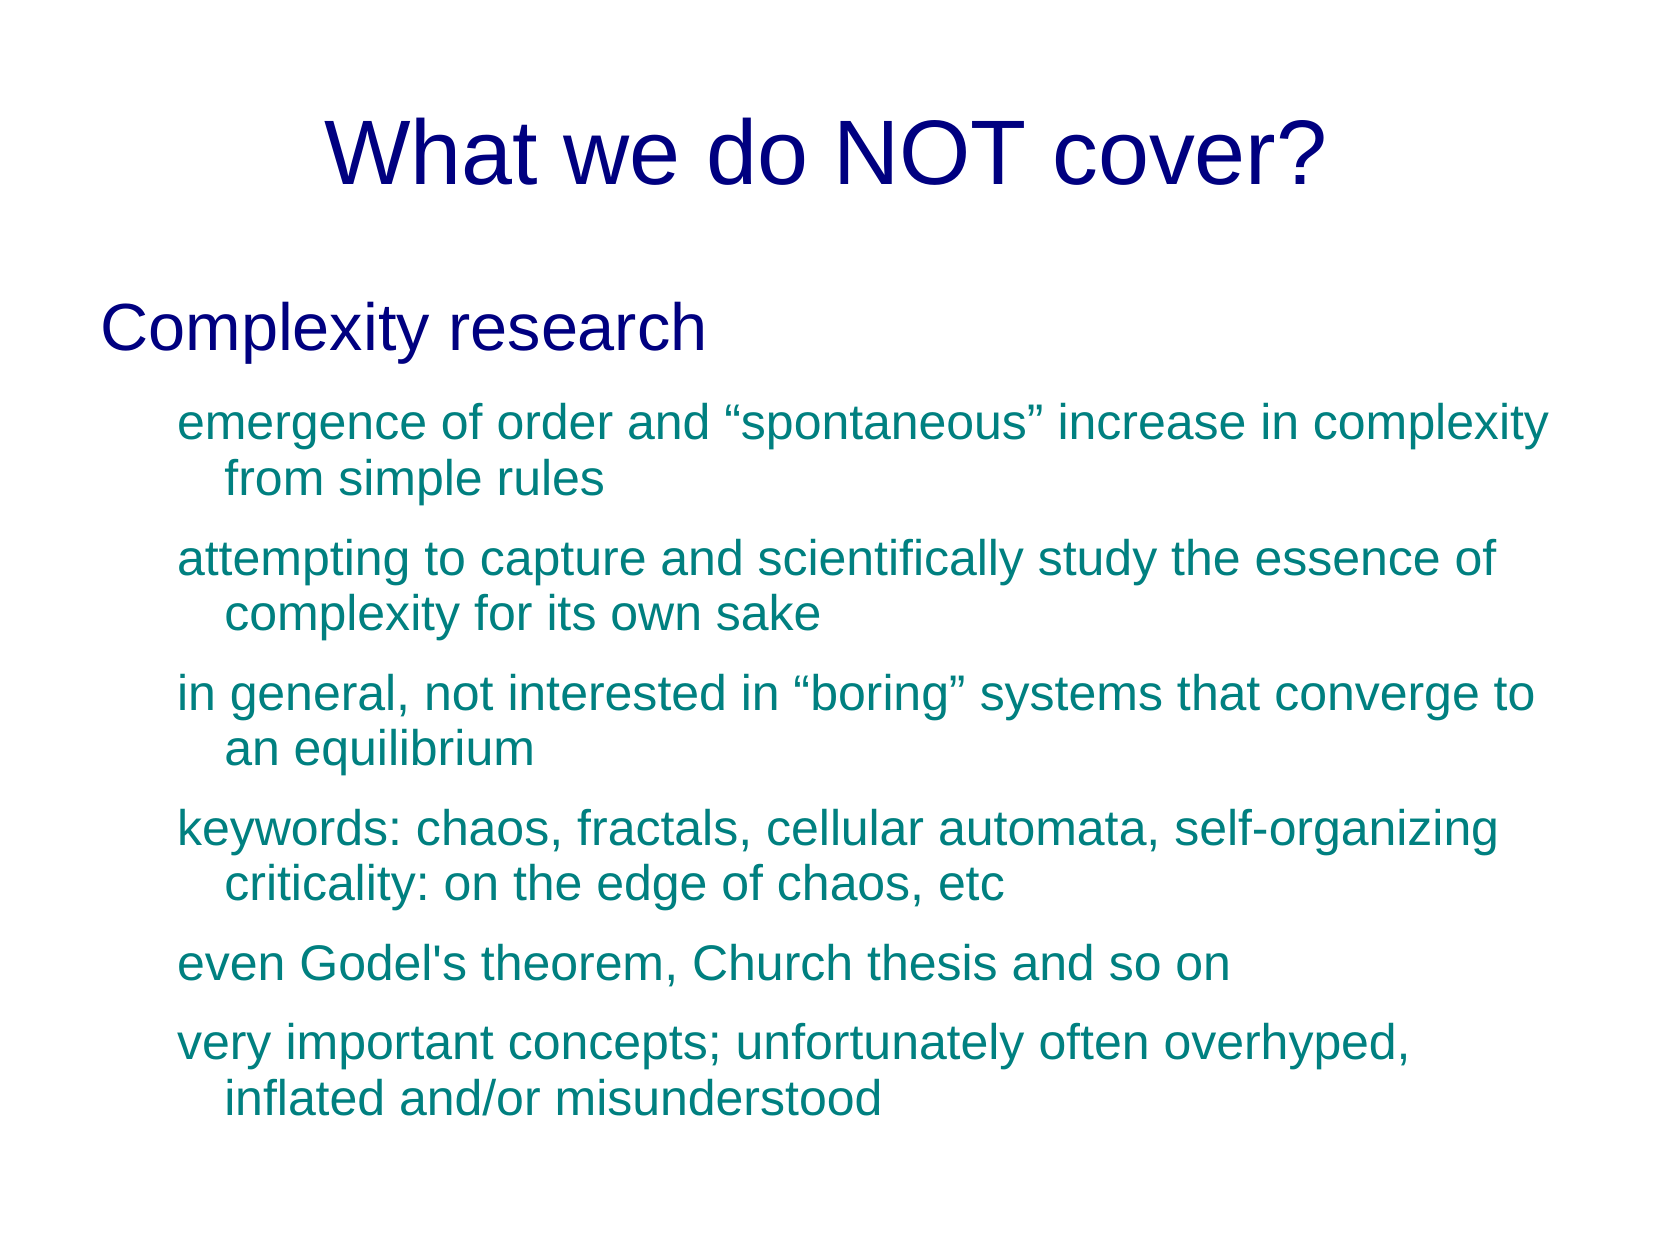

# What we do NOT cover?
Complexity research
emergence of order and “spontaneous” increase in complexity from simple rules
attempting to capture and scientifically study the essence of complexity for its own sake
in general, not interested in “boring” systems that converge to an equilibrium
keywords: chaos, fractals, cellular automata, self-organizing criticality: on the edge of chaos, etc
even Godel's theorem, Church thesis and so on
very important concepts; unfortunately often overhyped, inflated and/or misunderstood